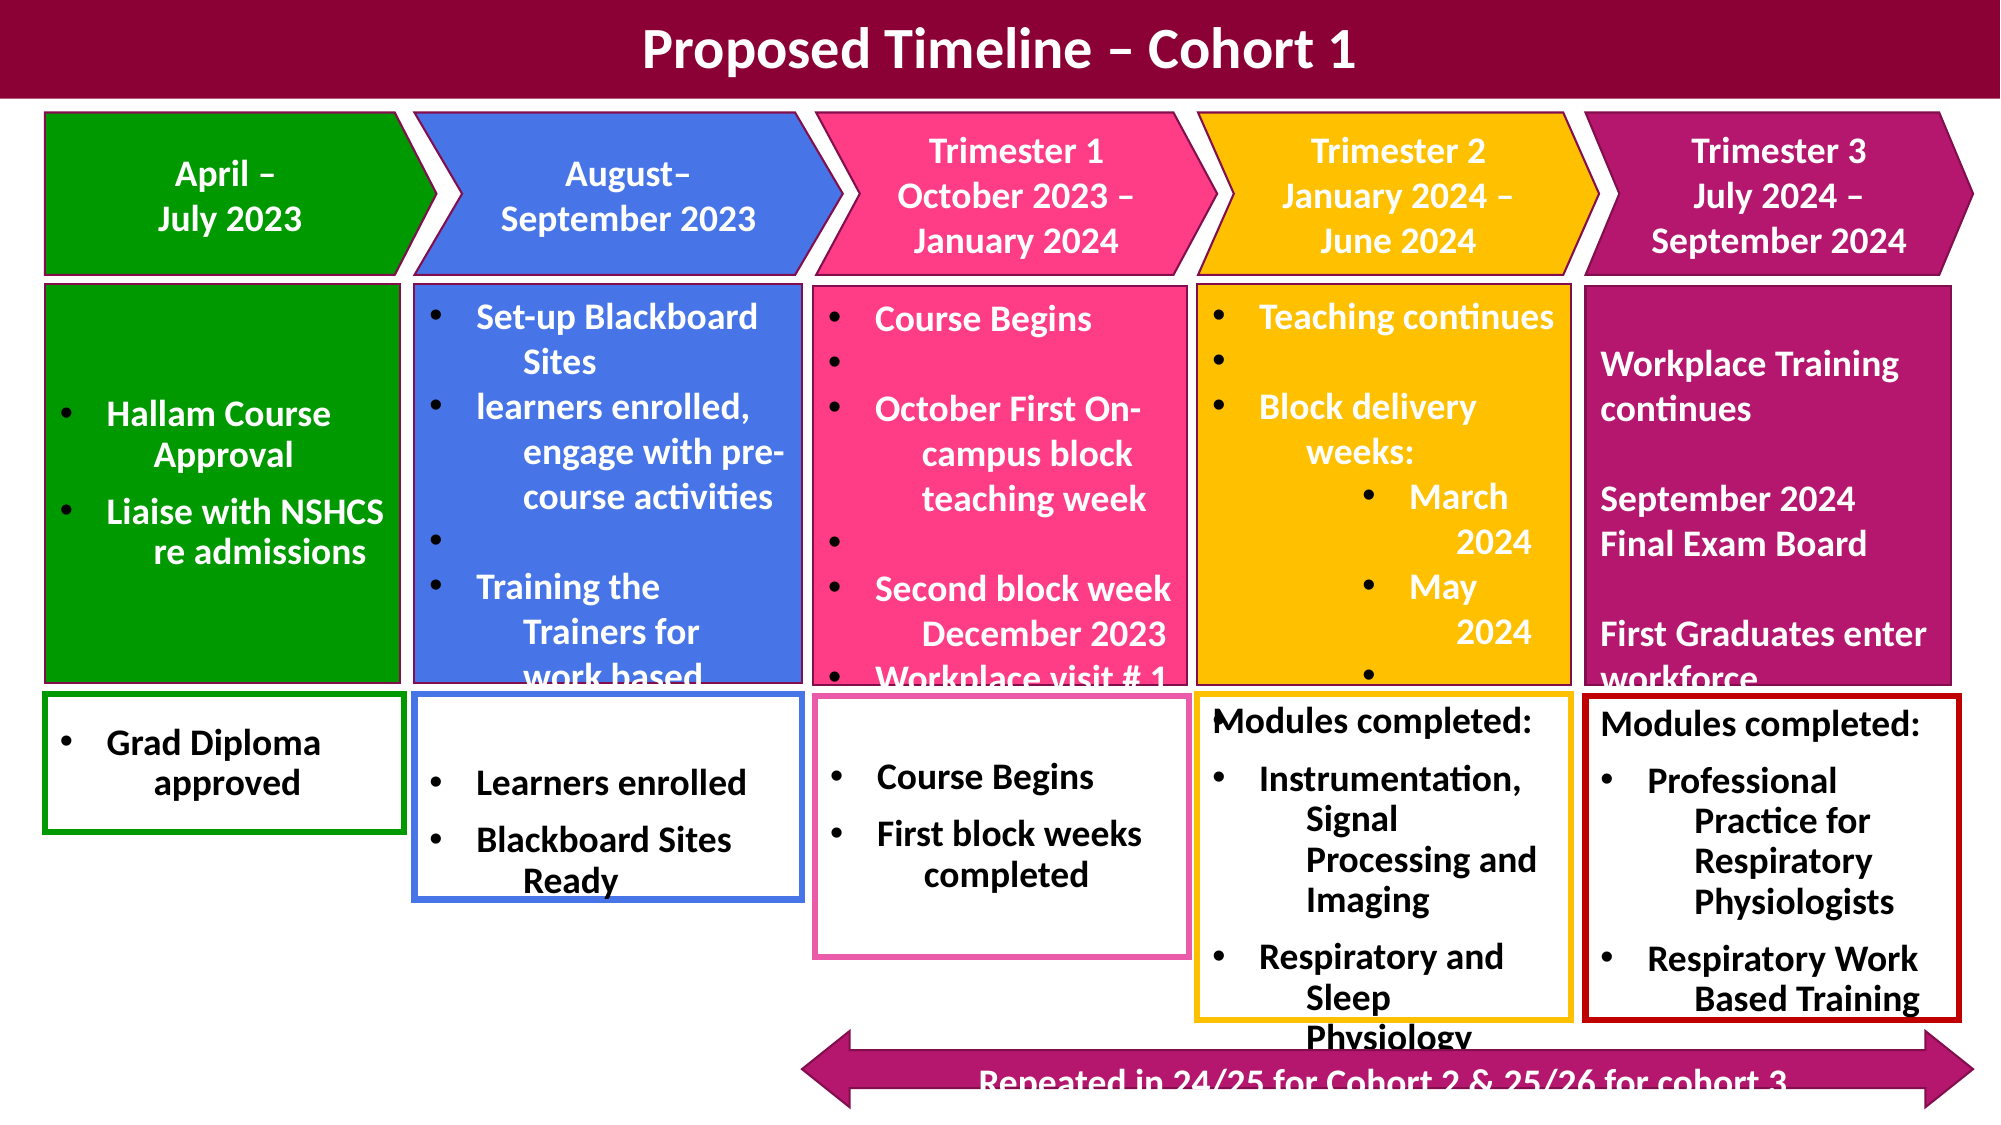

Proposed Timeline – Cohort 1
April –
July 2023
August– September 2023
Trimester 1
October 2023 – January 2024
Trimester 2
January 2024 – June 2024
Trimester 3
July 2024 – September 2024
Hallam Course Approval
Liaise with NSHCS re admissions
Set-up Blackboard Sites
learners enrolled, engage with pre-course activities
Training the Trainers for work based supervisors
Teaching continues
Block delivery weeks:
March 2024
May 2024
Workplace visit # 2
Course Begins
October First On-campus block teaching week
Second block week December 2023
Workplace visit # 1
Workplace Training continues
September 2024
Final Exam Board
First Graduates enter workforce
Grad Diploma approved
Learners enrolled
Blackboard Sites Ready
Modules completed:
Instrumentation, Signal Processing and Imaging
Respiratory and Sleep Physiology
Course Begins
First block weeks completed
Modules completed:
Professional Practice for Respiratory Physiologists
Respiratory Work Based Training
Repeated in 24/25 for Cohort 2 & 25/26 for cohort 3